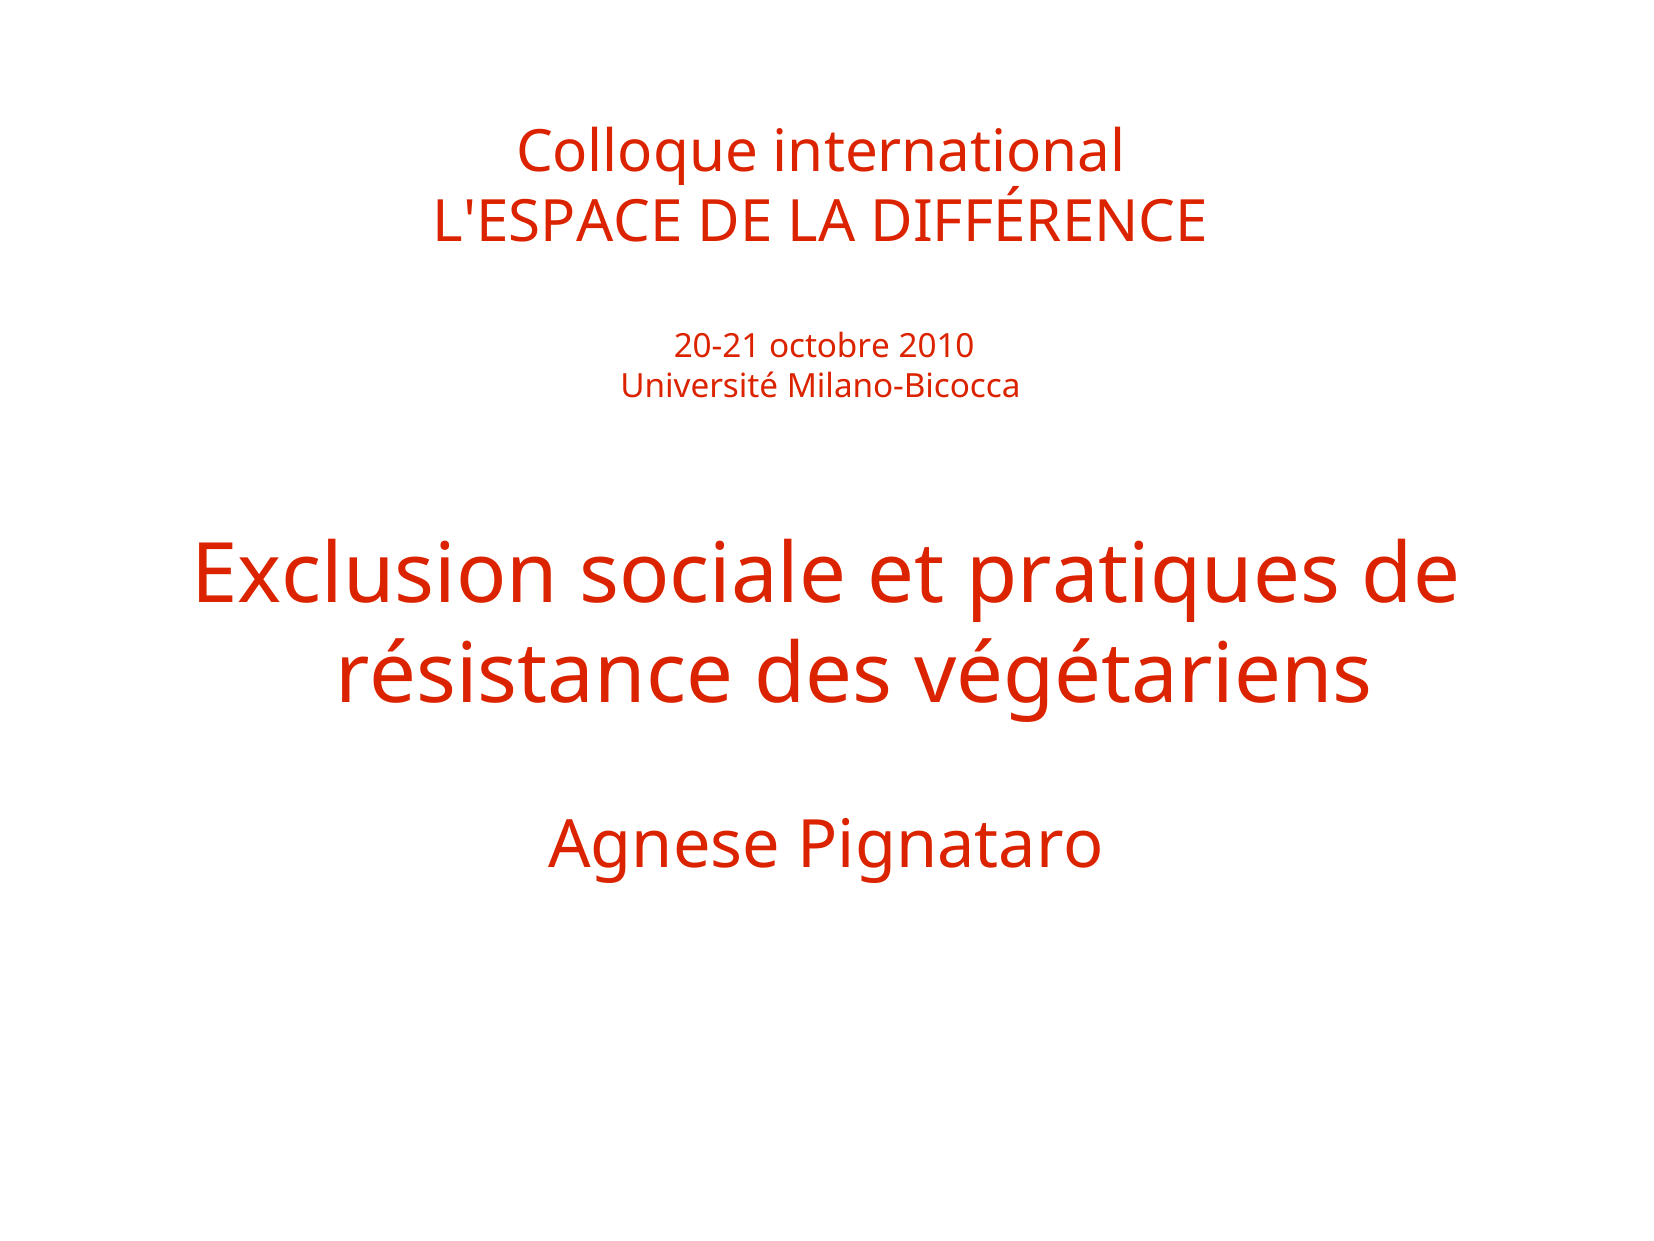

# Colloque international L'ESPACE DE LA DIFFÉRENCE 20-21 octobre 2010 Université Milano-Bicocca
Exclusion sociale et pratiques de résistance des végétariens
Agnese Pignataro